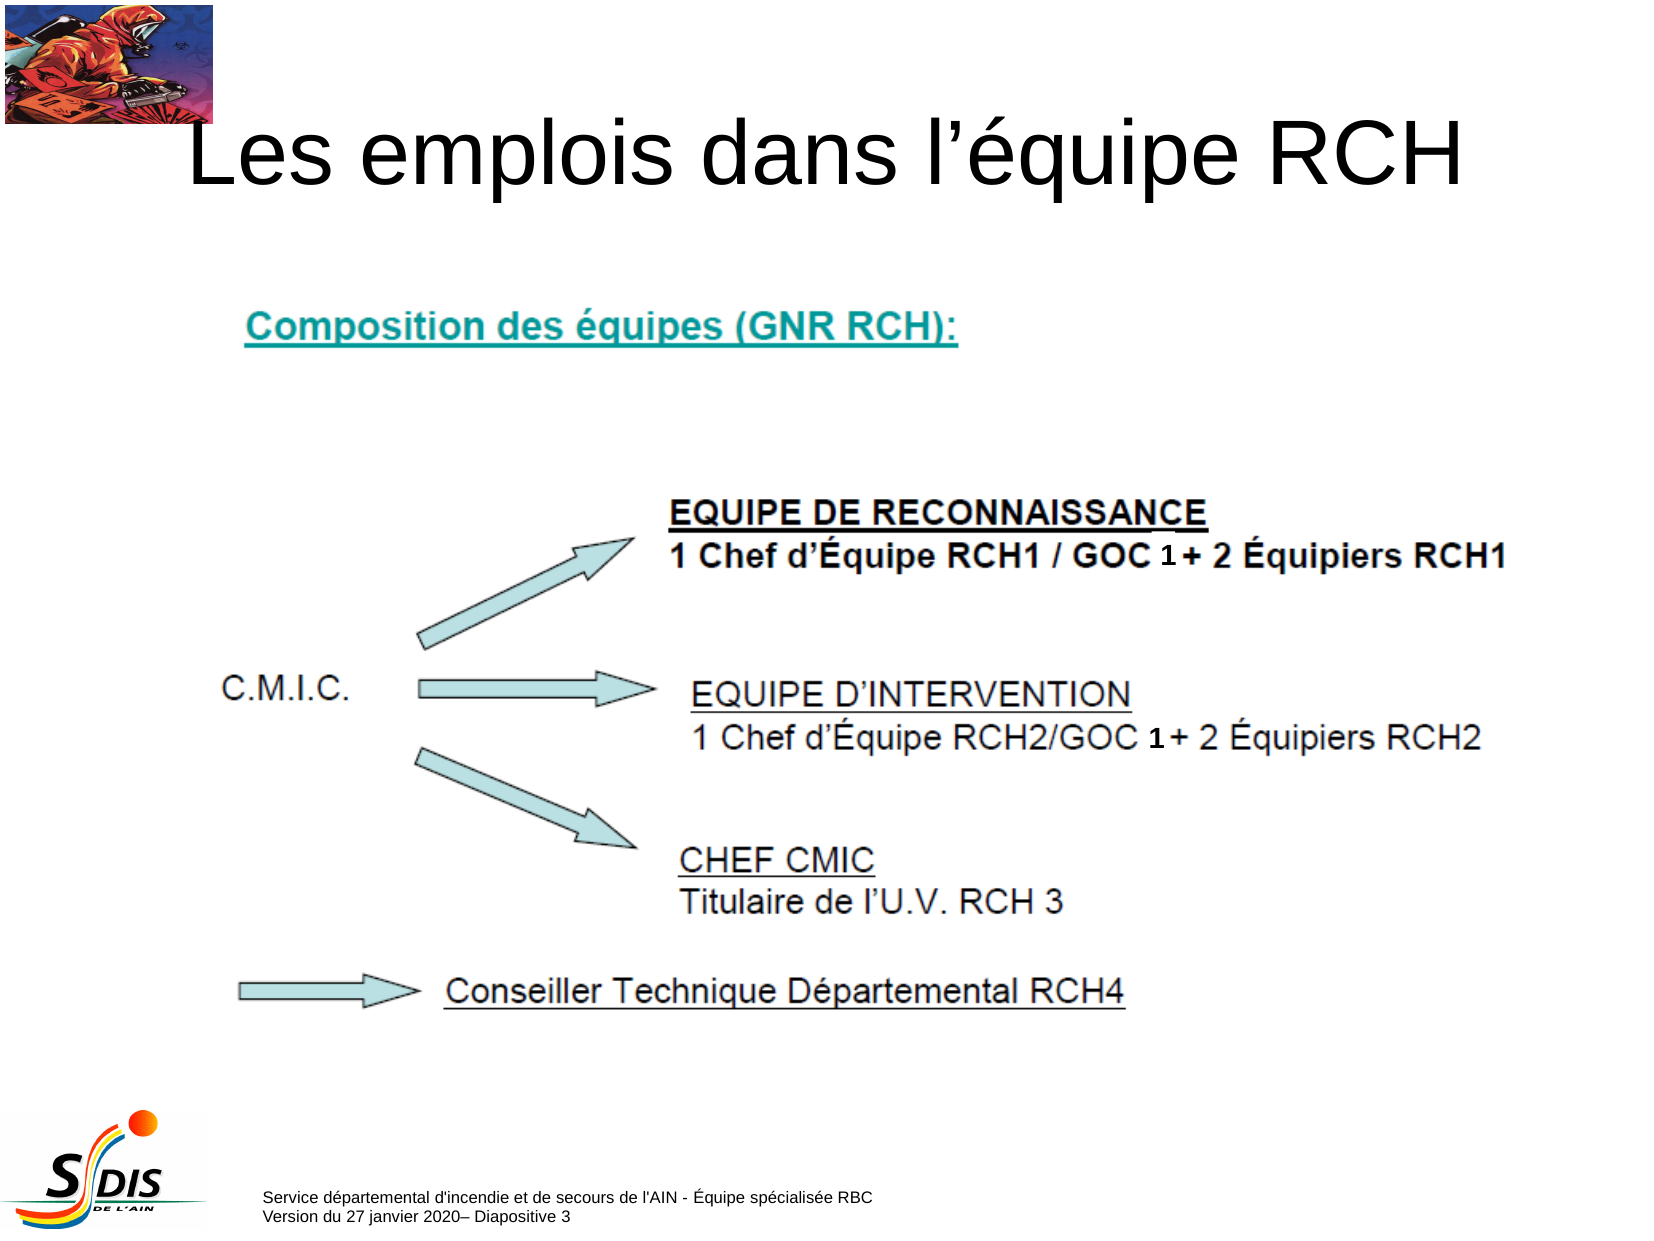

# Les emplois dans l’équipe RCH
1
1